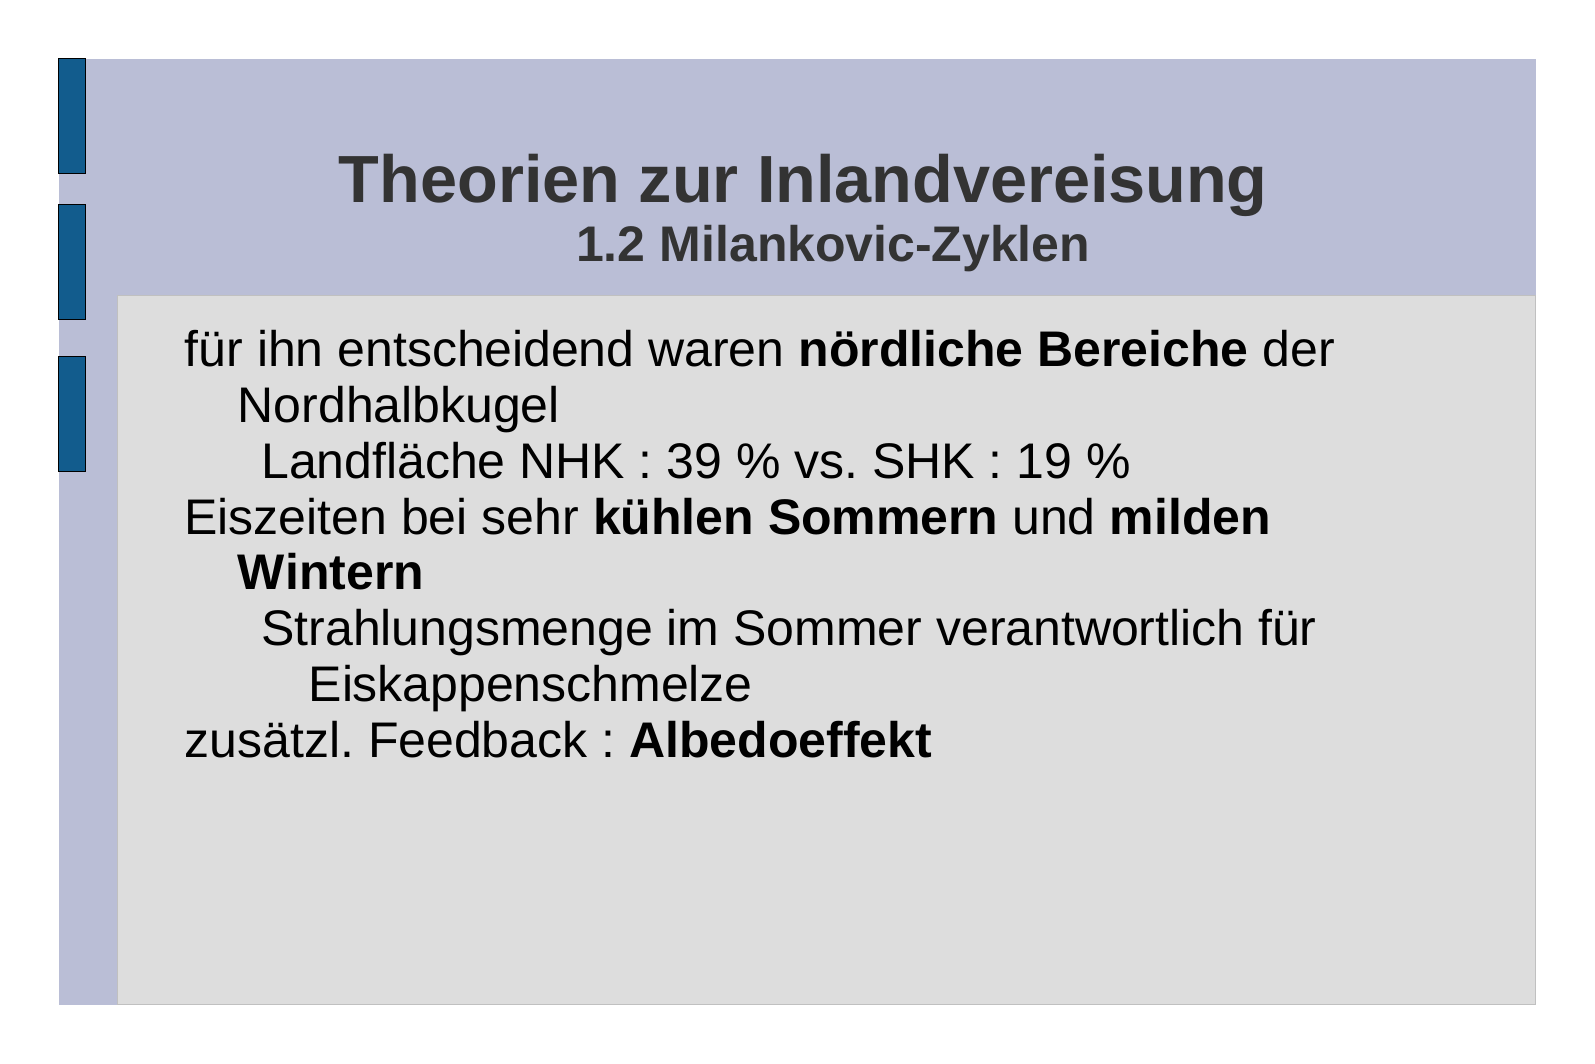

# Theorien zur Inlandvereisung 1.2 Milankovic-Zyklen
für ihn entscheidend waren nördliche Bereiche der Nordhalbkugel
Landfläche NHK : 39 % vs. SHK : 19 %
Eiszeiten bei sehr kühlen Sommern und milden Wintern
Strahlungsmenge im Sommer verantwortlich für Eiskappenschmelze
zusätzl. Feedback : Albedoeffekt